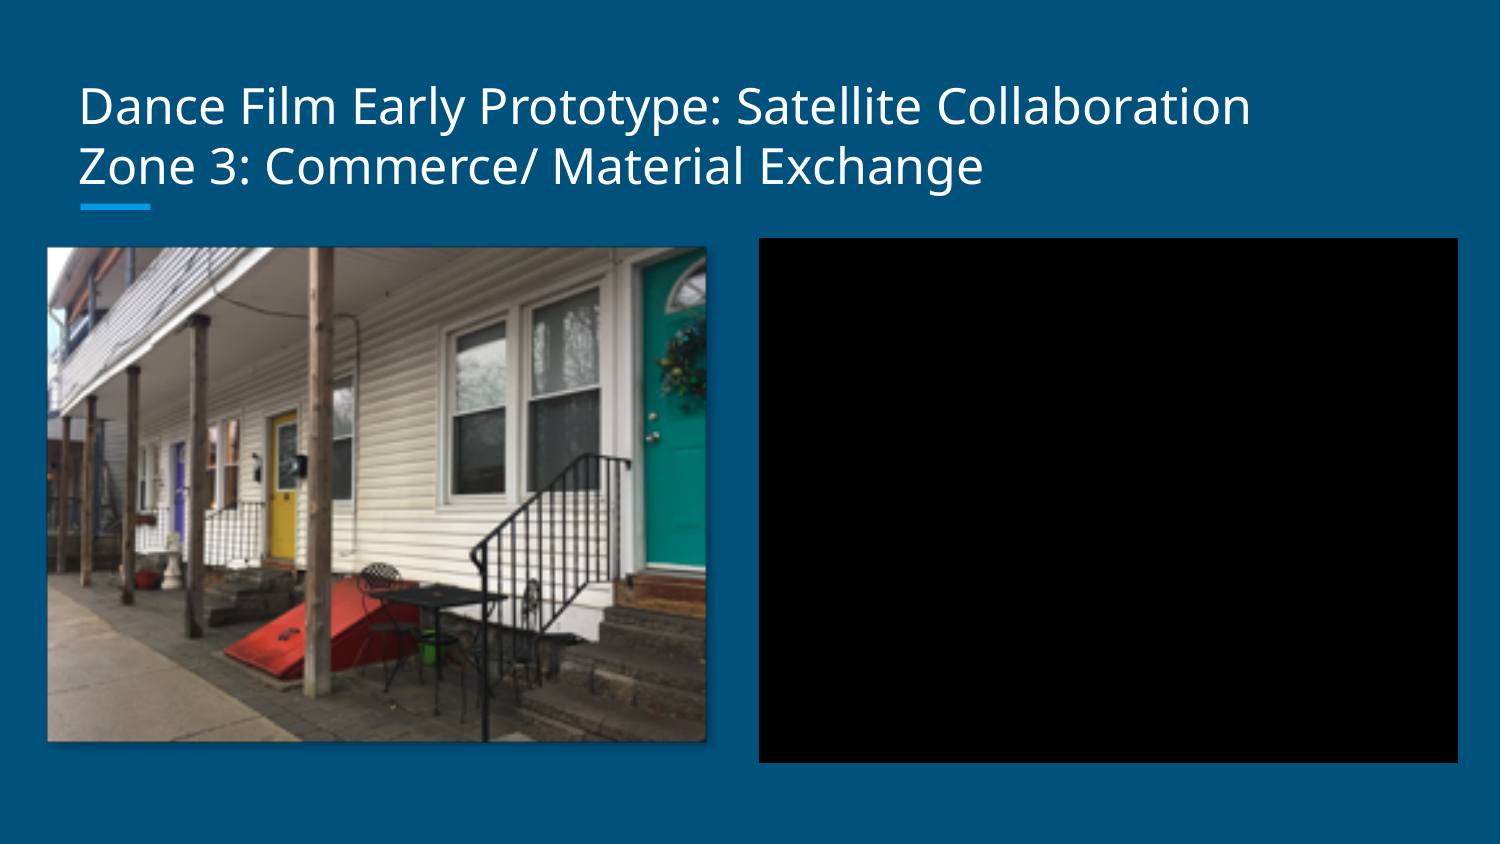

# Dance Film Early Prototype: Satellite Collaboration Zone 3: Commerce/ Material Exchange